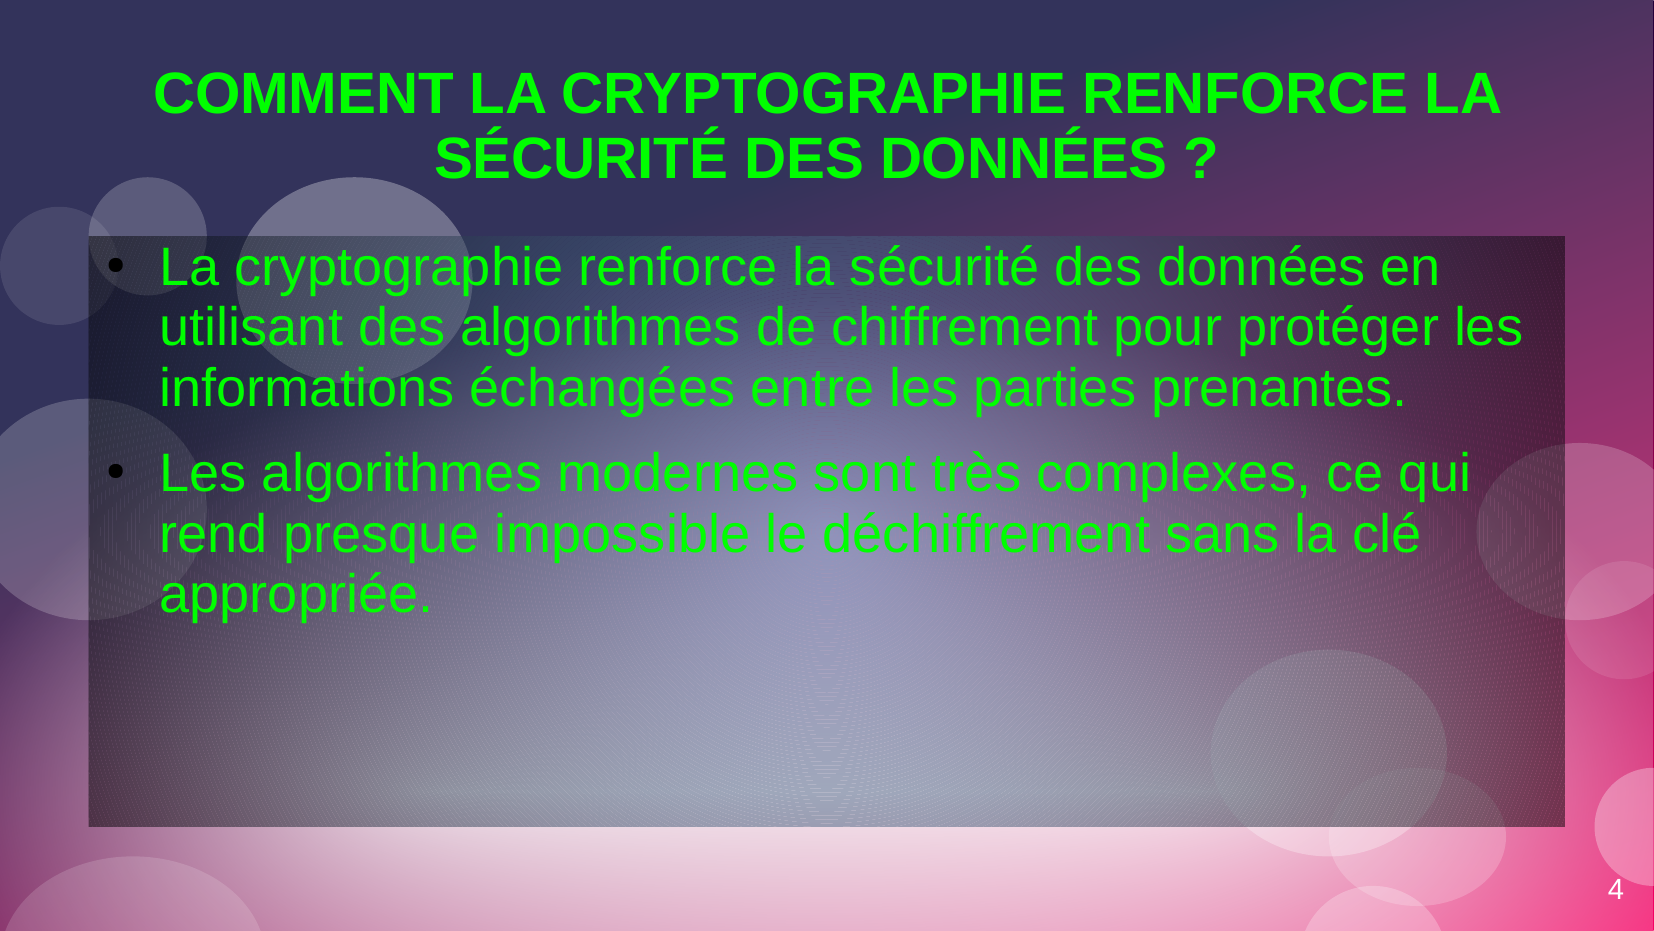

# Comment la cryptographie renforce la sécurité des données ?
La cryptographie renforce la sécurité des données en utilisant des algorithmes de chiffrement pour protéger les informations échangées entre les parties prenantes.
Les algorithmes modernes sont très complexes, ce qui rend presque impossible le déchiffrement sans la clé appropriée.